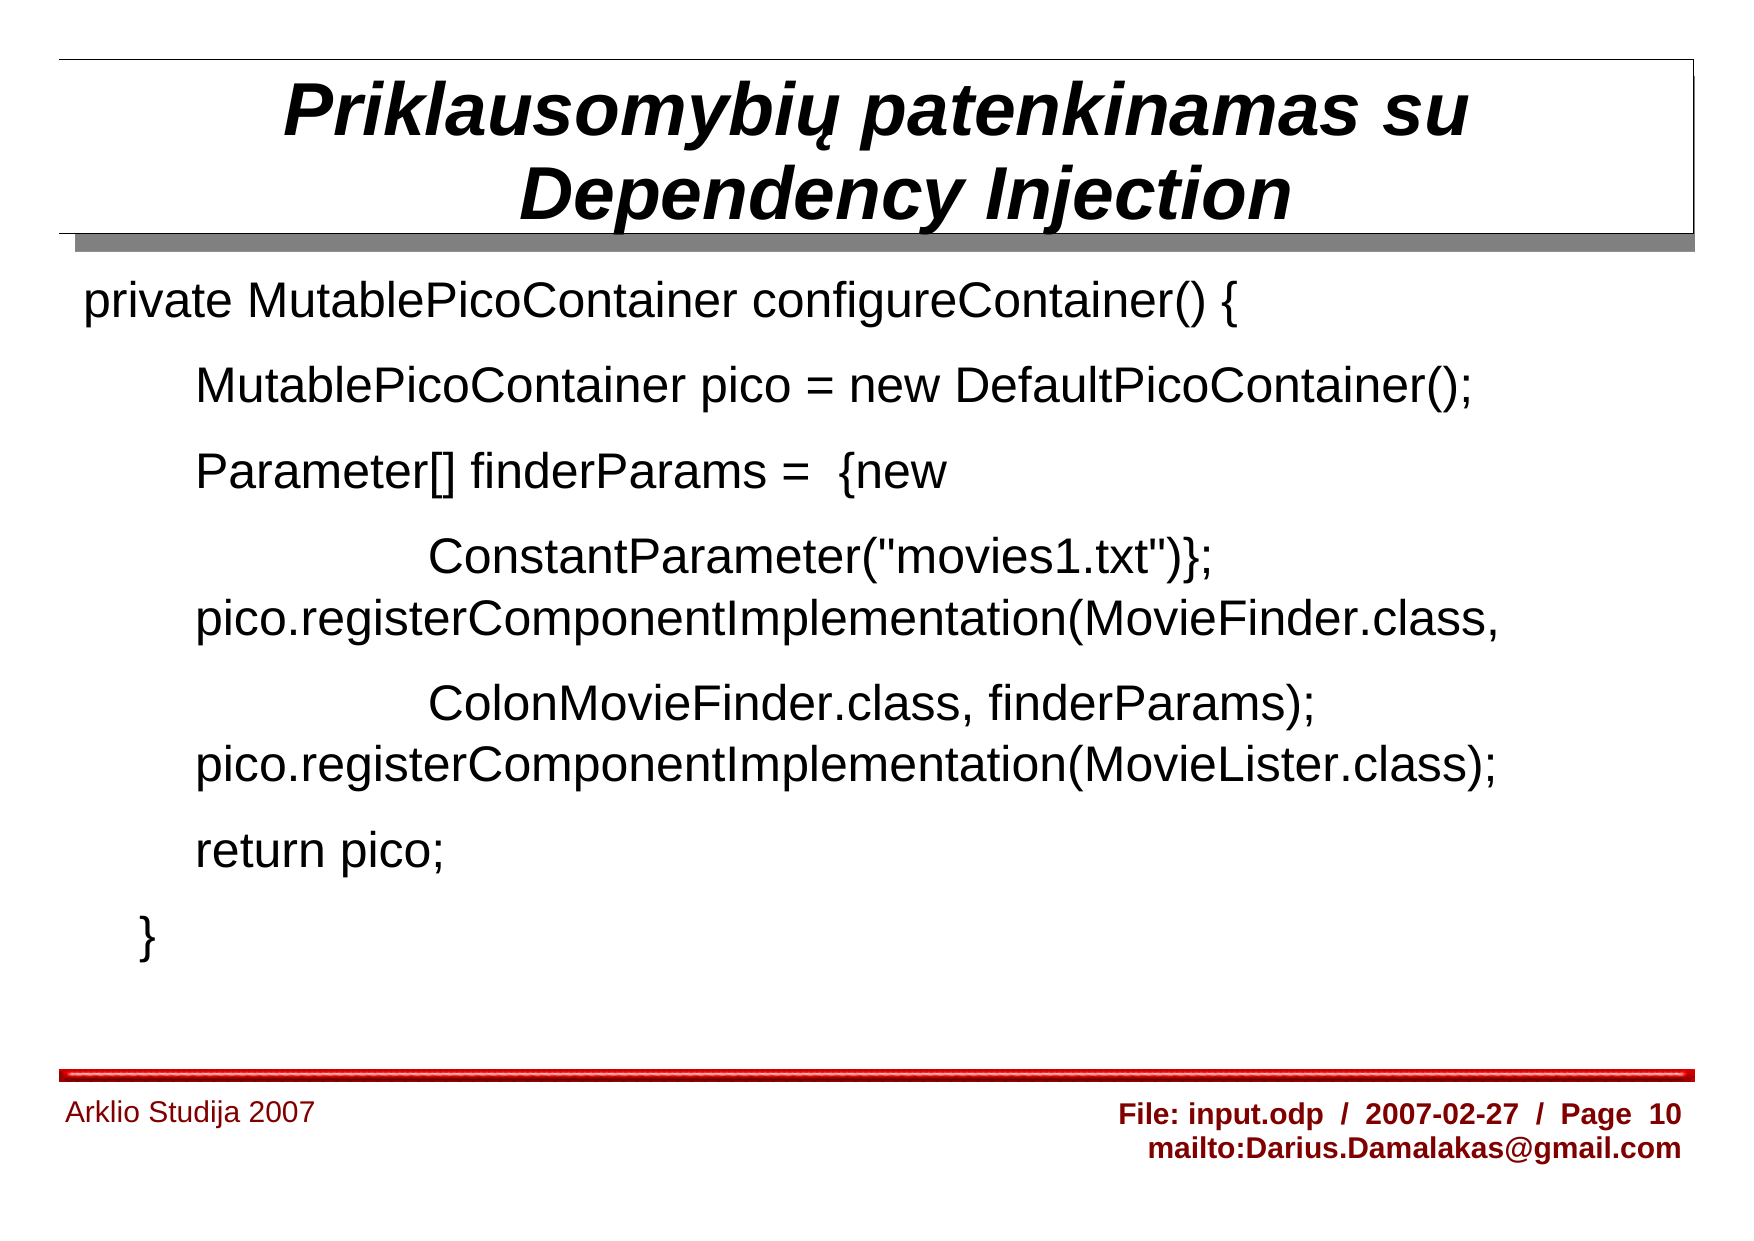

# Priklausomybių patenkinamas su Dependency Injection
private MutablePicoContainer configureContainer() {
 MutablePicoContainer pico = new DefaultPicoContainer();
 Parameter[] finderParams = {new
 ConstantParameter("movies1.txt")};
 pico.registerComponentImplementation(MovieFinder.class,
 ColonMovieFinder.class, finderParams);
 pico.registerComponentImplementation(MovieLister.class);
 return pico;
 }